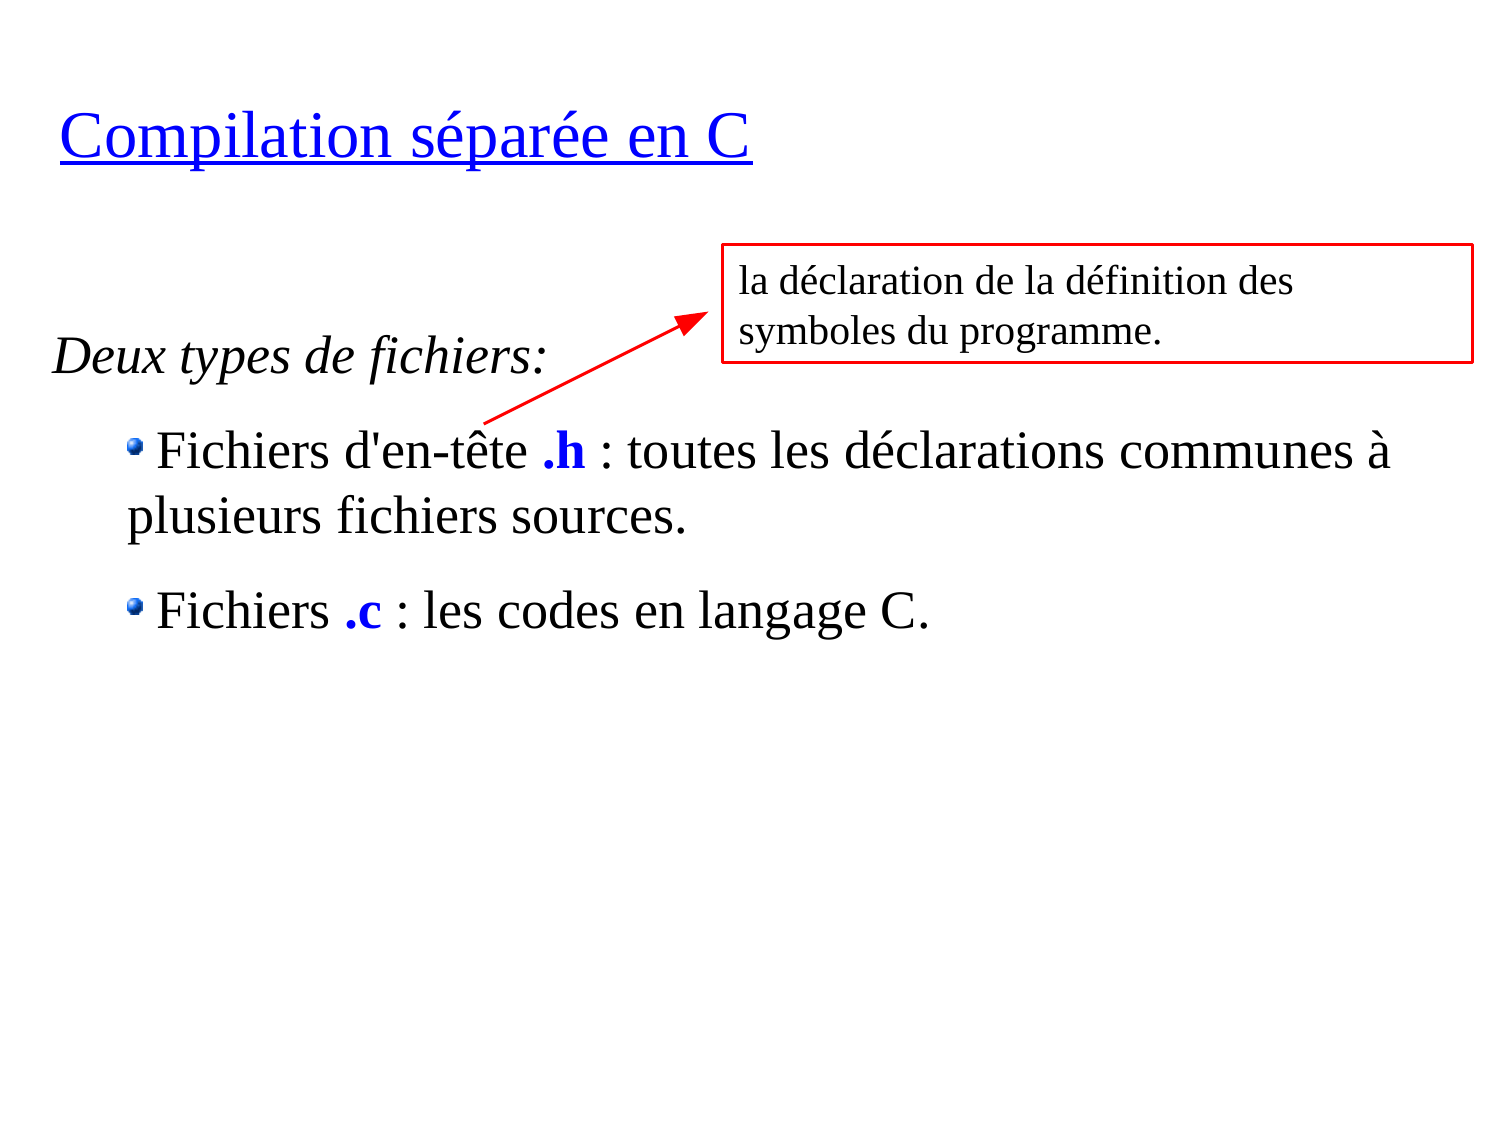

Compilation séparée en C
la déclaration de la définition des symboles du programme.
Deux types de fichiers:
 Fichiers d'en-tête .h : toutes les déclarations communes à plusieurs fichiers sources.
 Fichiers .c : les codes en langage C.